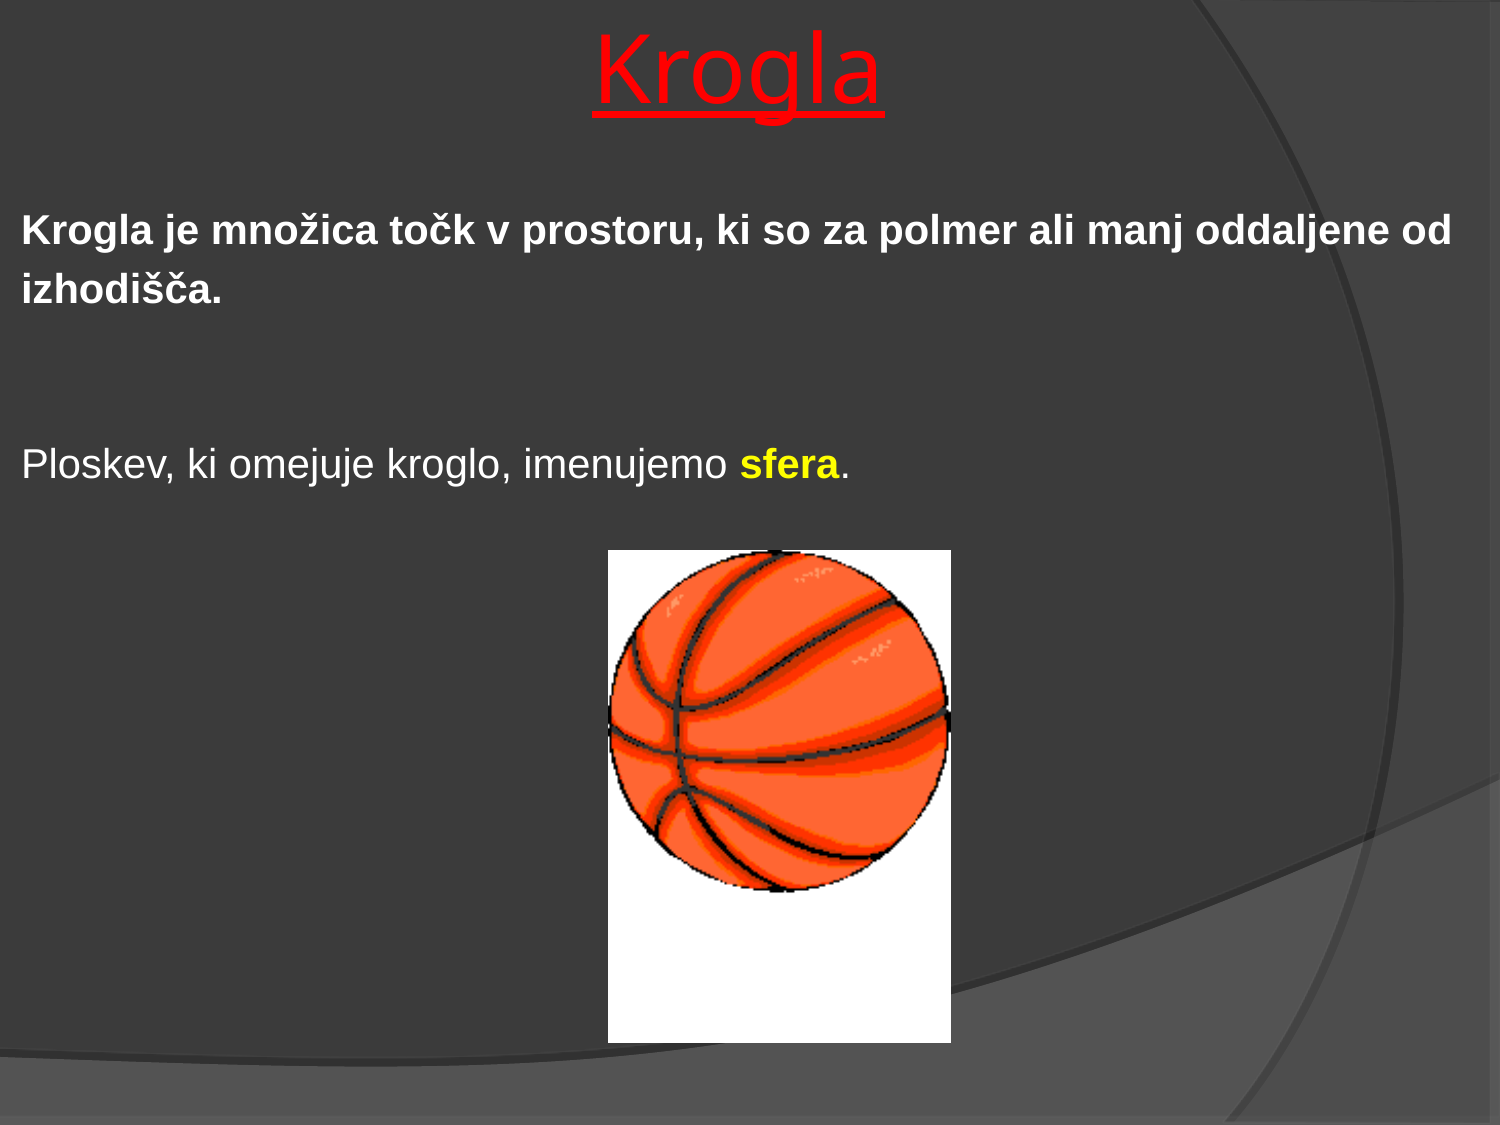

# Krogla
Krogla je množica točk v prostoru, ki so za polmer ali manj oddaljene od
izhodišča.
Ploskev, ki omejuje kroglo, imenujemo sfera.